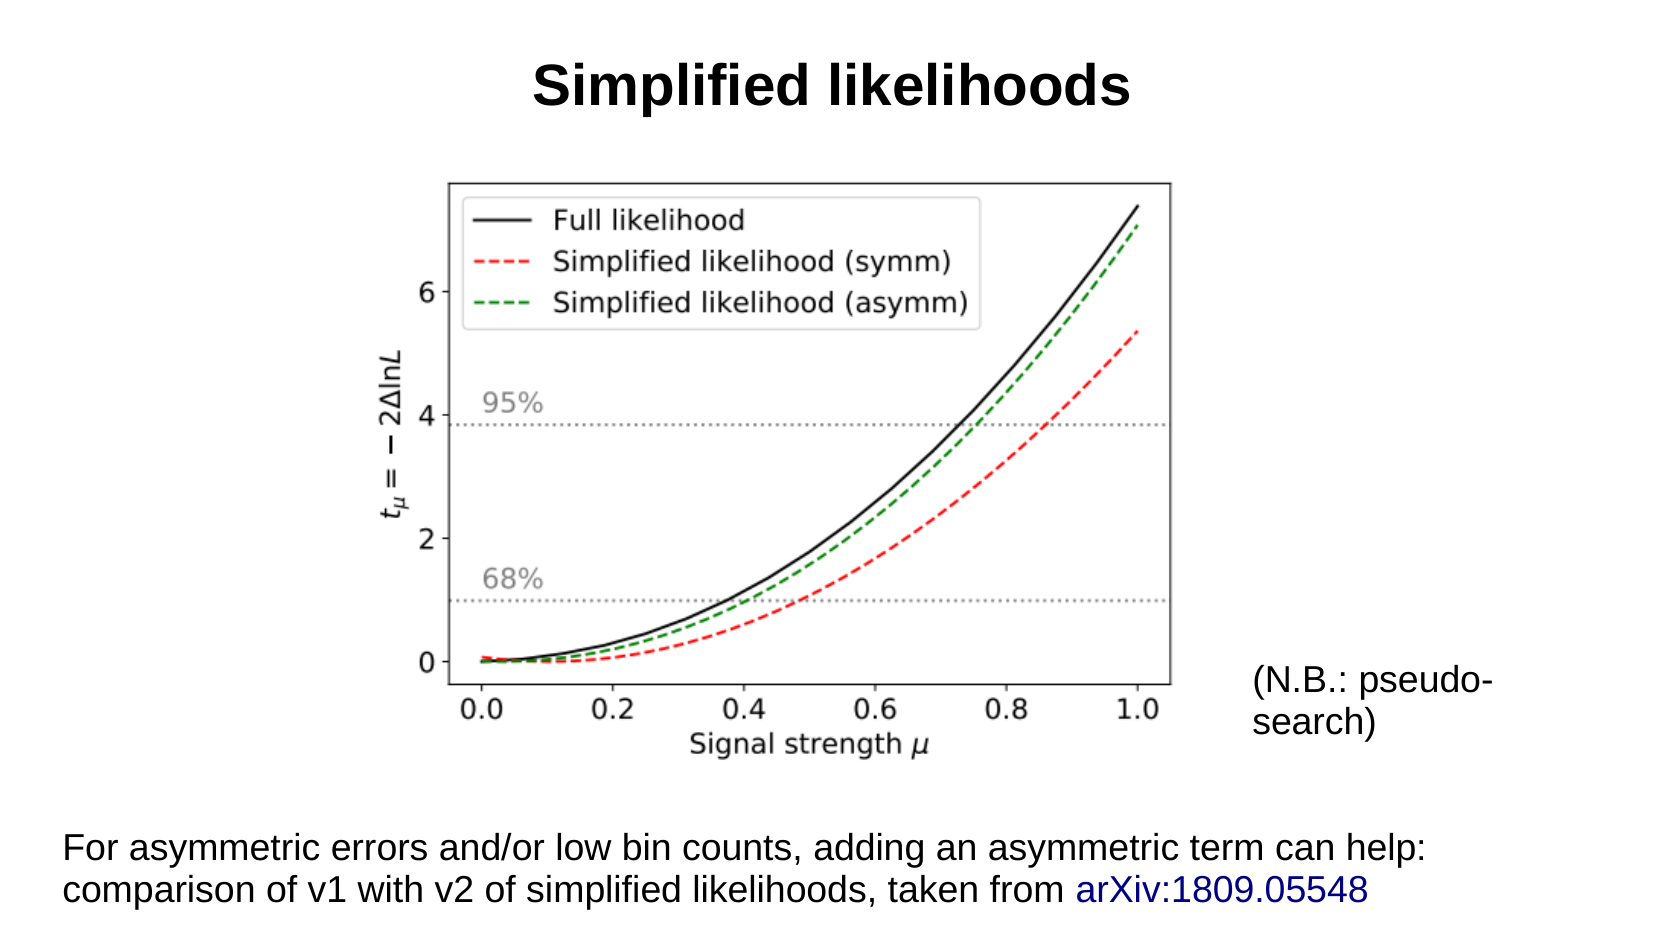

Simplified likelihoods
(N.B.: pseudo-search)
For asymmetric errors and/or low bin counts, adding an asymmetric term can help:
comparison of v1 with v2 of simplified likelihoods, taken from arXiv:1809.05548